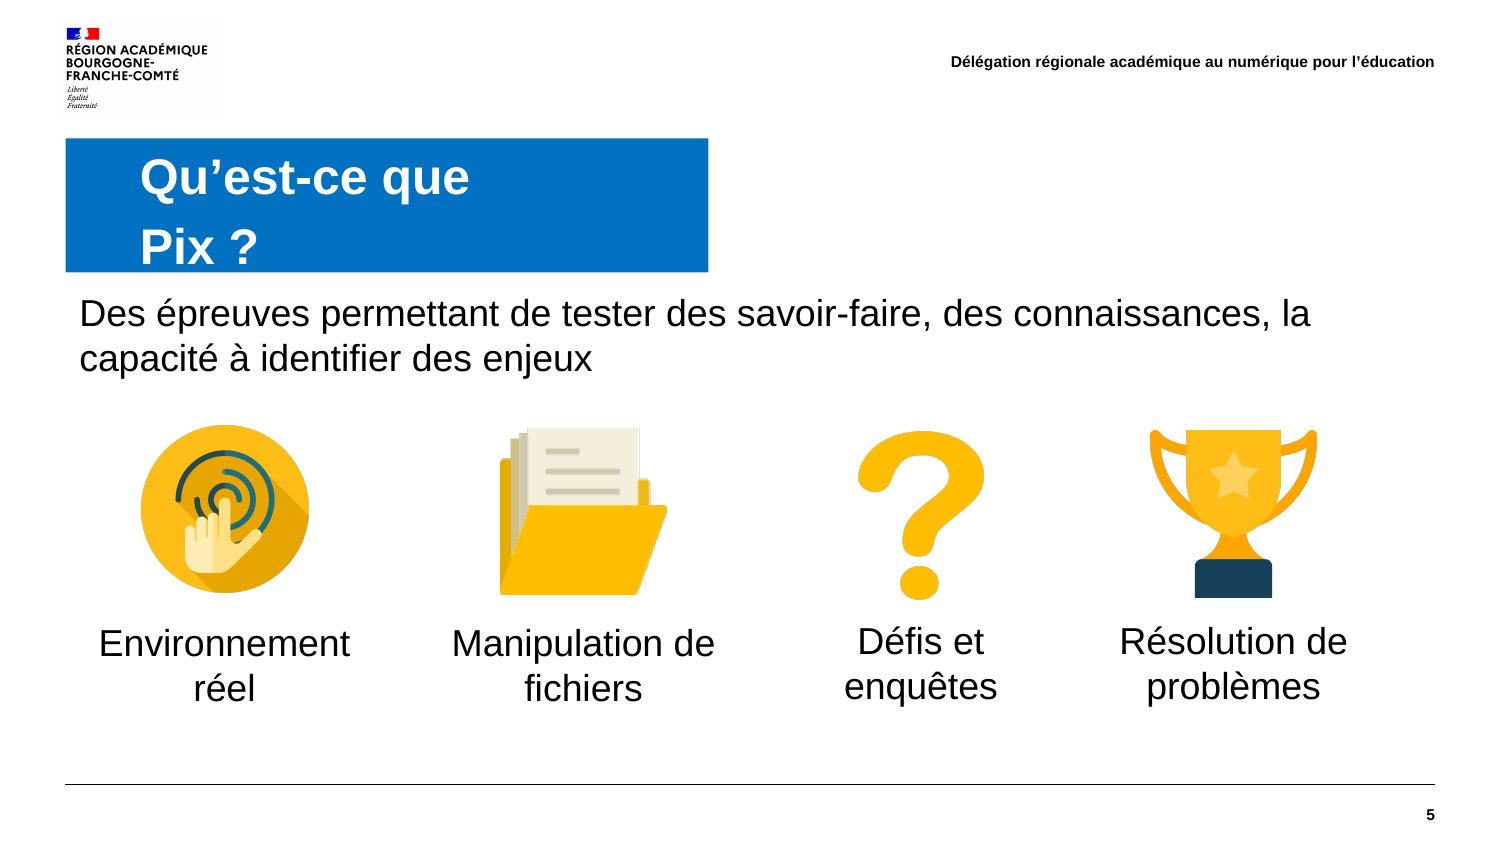

Délégation régionale académique au numérique pour l’éducation
# Qu’est-ce que
Pix ?
Des épreuves permettant de tester des savoir-faire, des connaissances, la capacité à identifier des enjeux
Défis et enquêtes
Résolution de problèmes
Environnement réel
Manipulation de fichiers